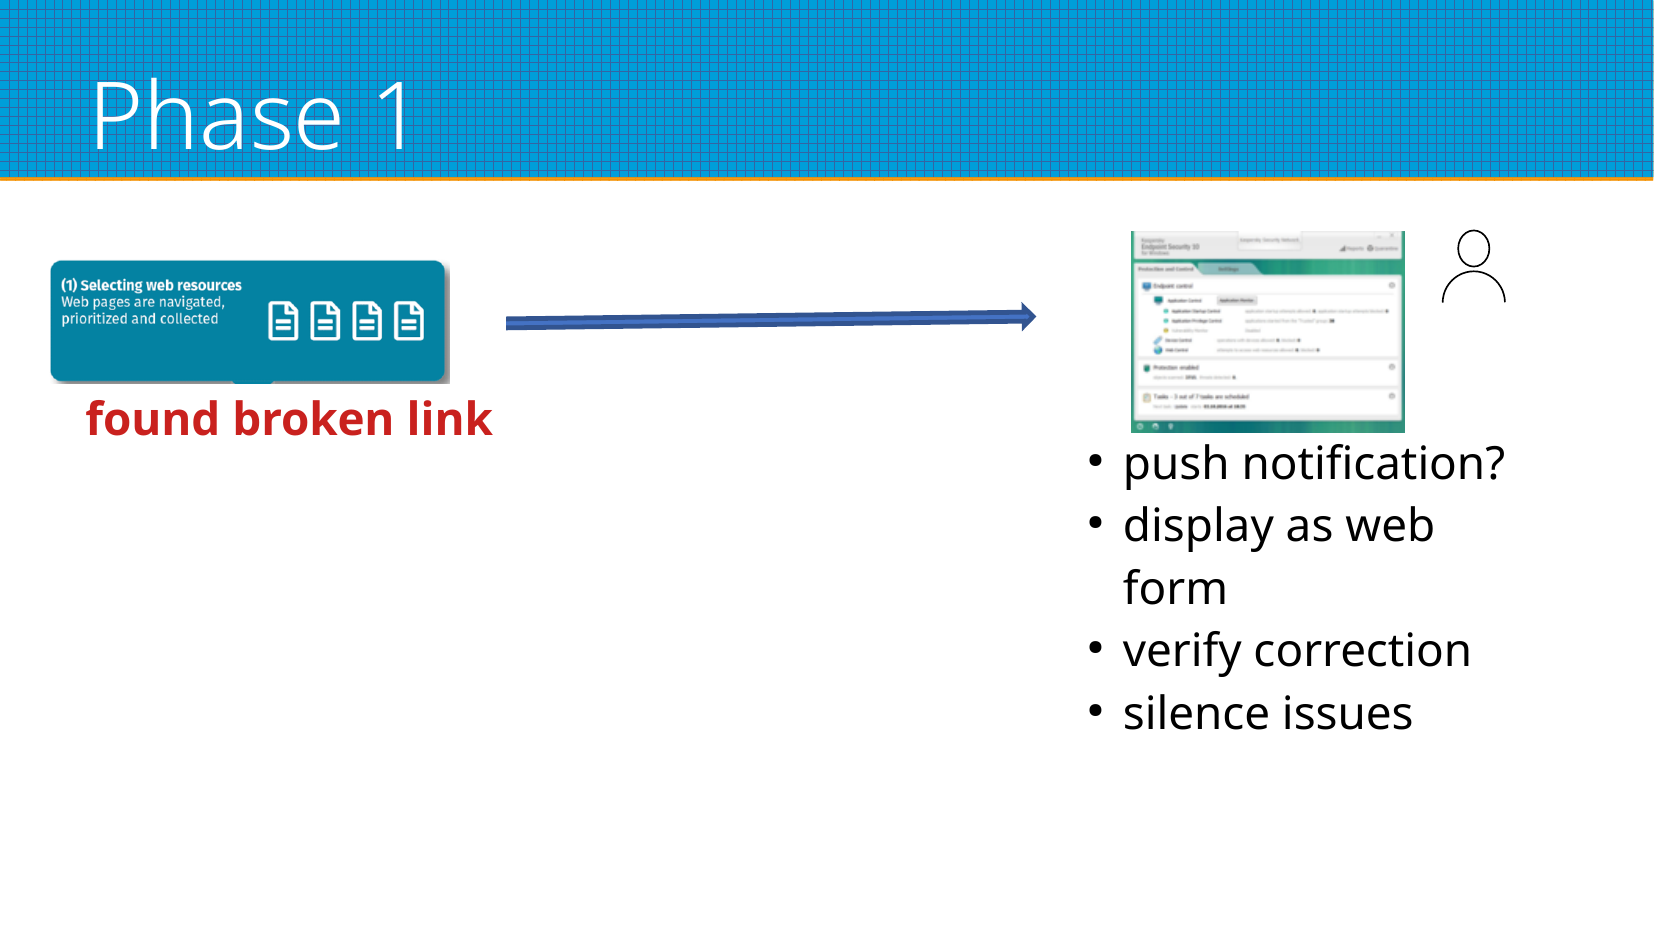

# Phase 1
found broken link
push notification?
display as web form
verify correction
silence issues